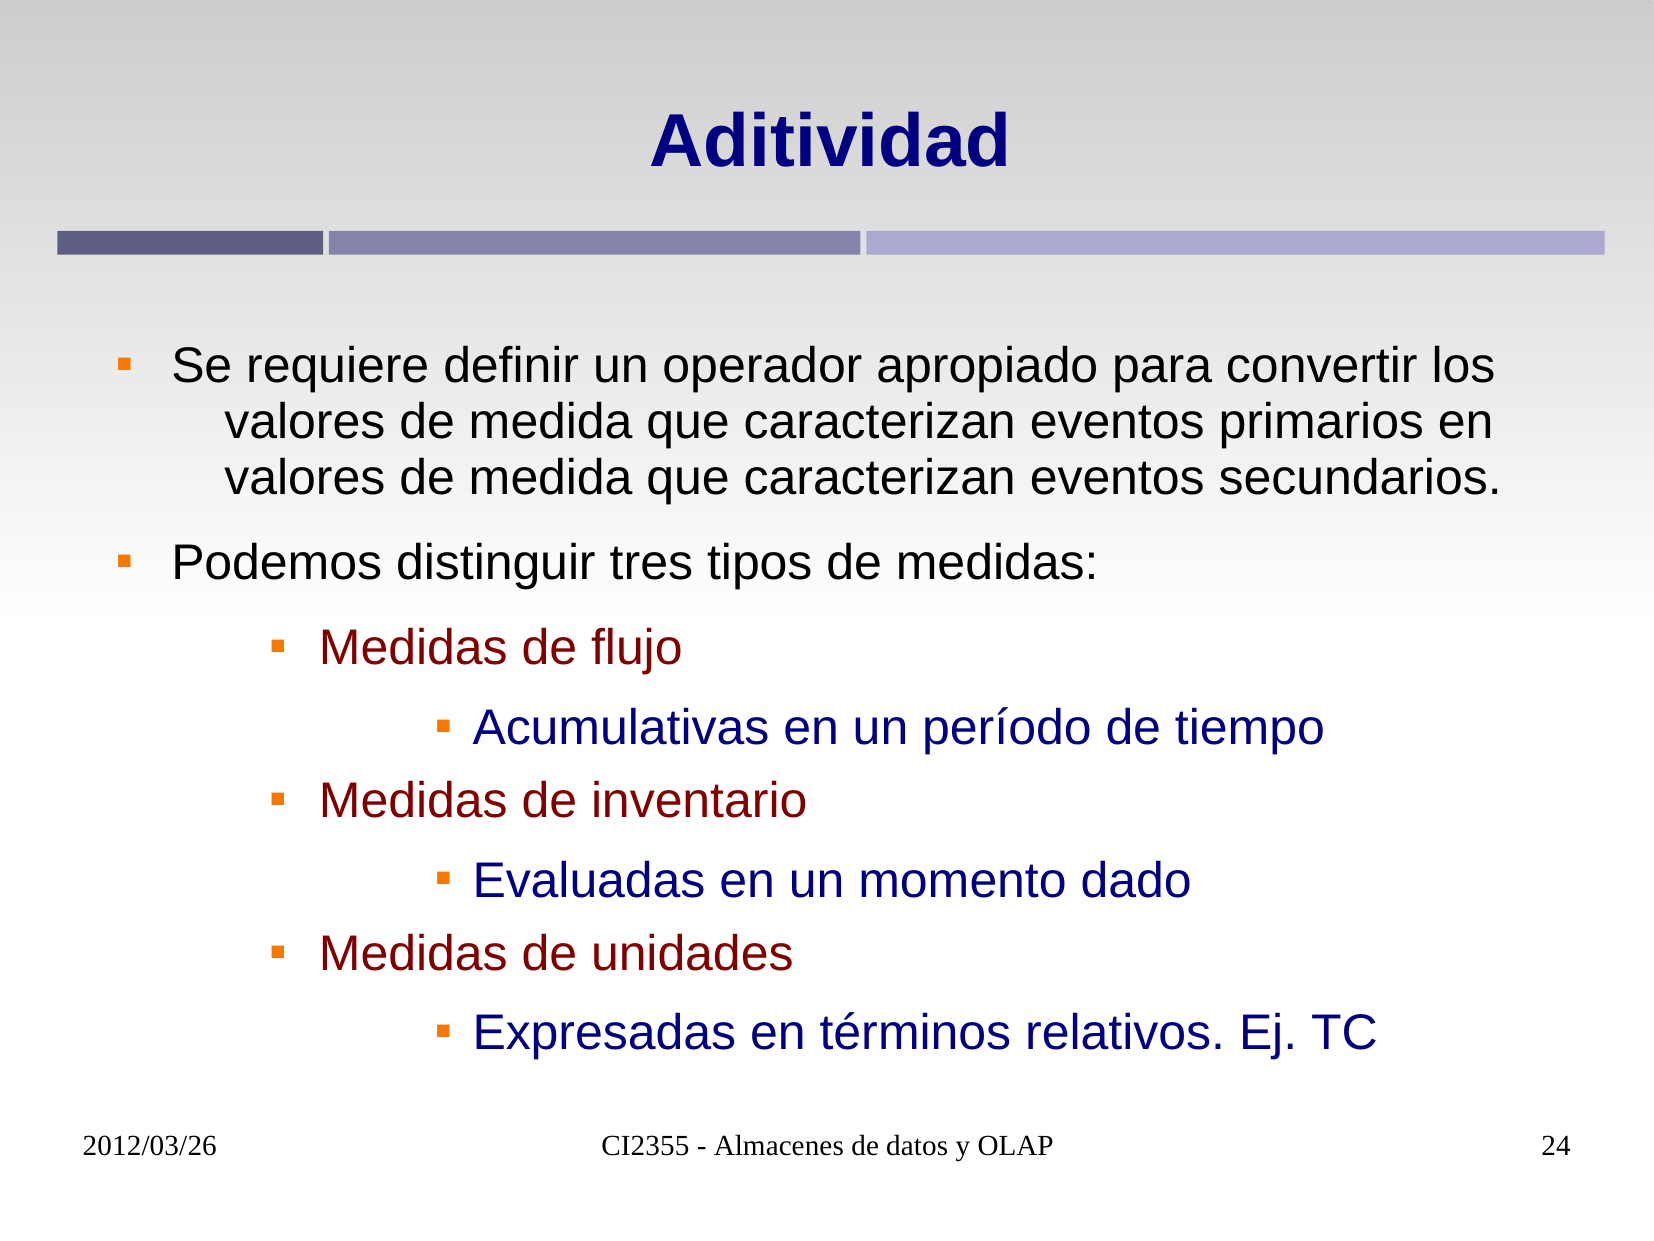

# Aditividad
Se requiere definir un operador apropiado para convertir los valores de medida que caracterizan eventos primarios en valores de medida que caracterizan eventos secundarios.
Podemos distinguir tres tipos de medidas:
Medidas de flujo
Acumulativas en un período de tiempo
Medidas de inventario
Evaluadas en un momento dado
Medidas de unidades
Expresadas en términos relativos. Ej. TC
2012/03/26
CI2355 - Almacenes de datos y OLAP
24